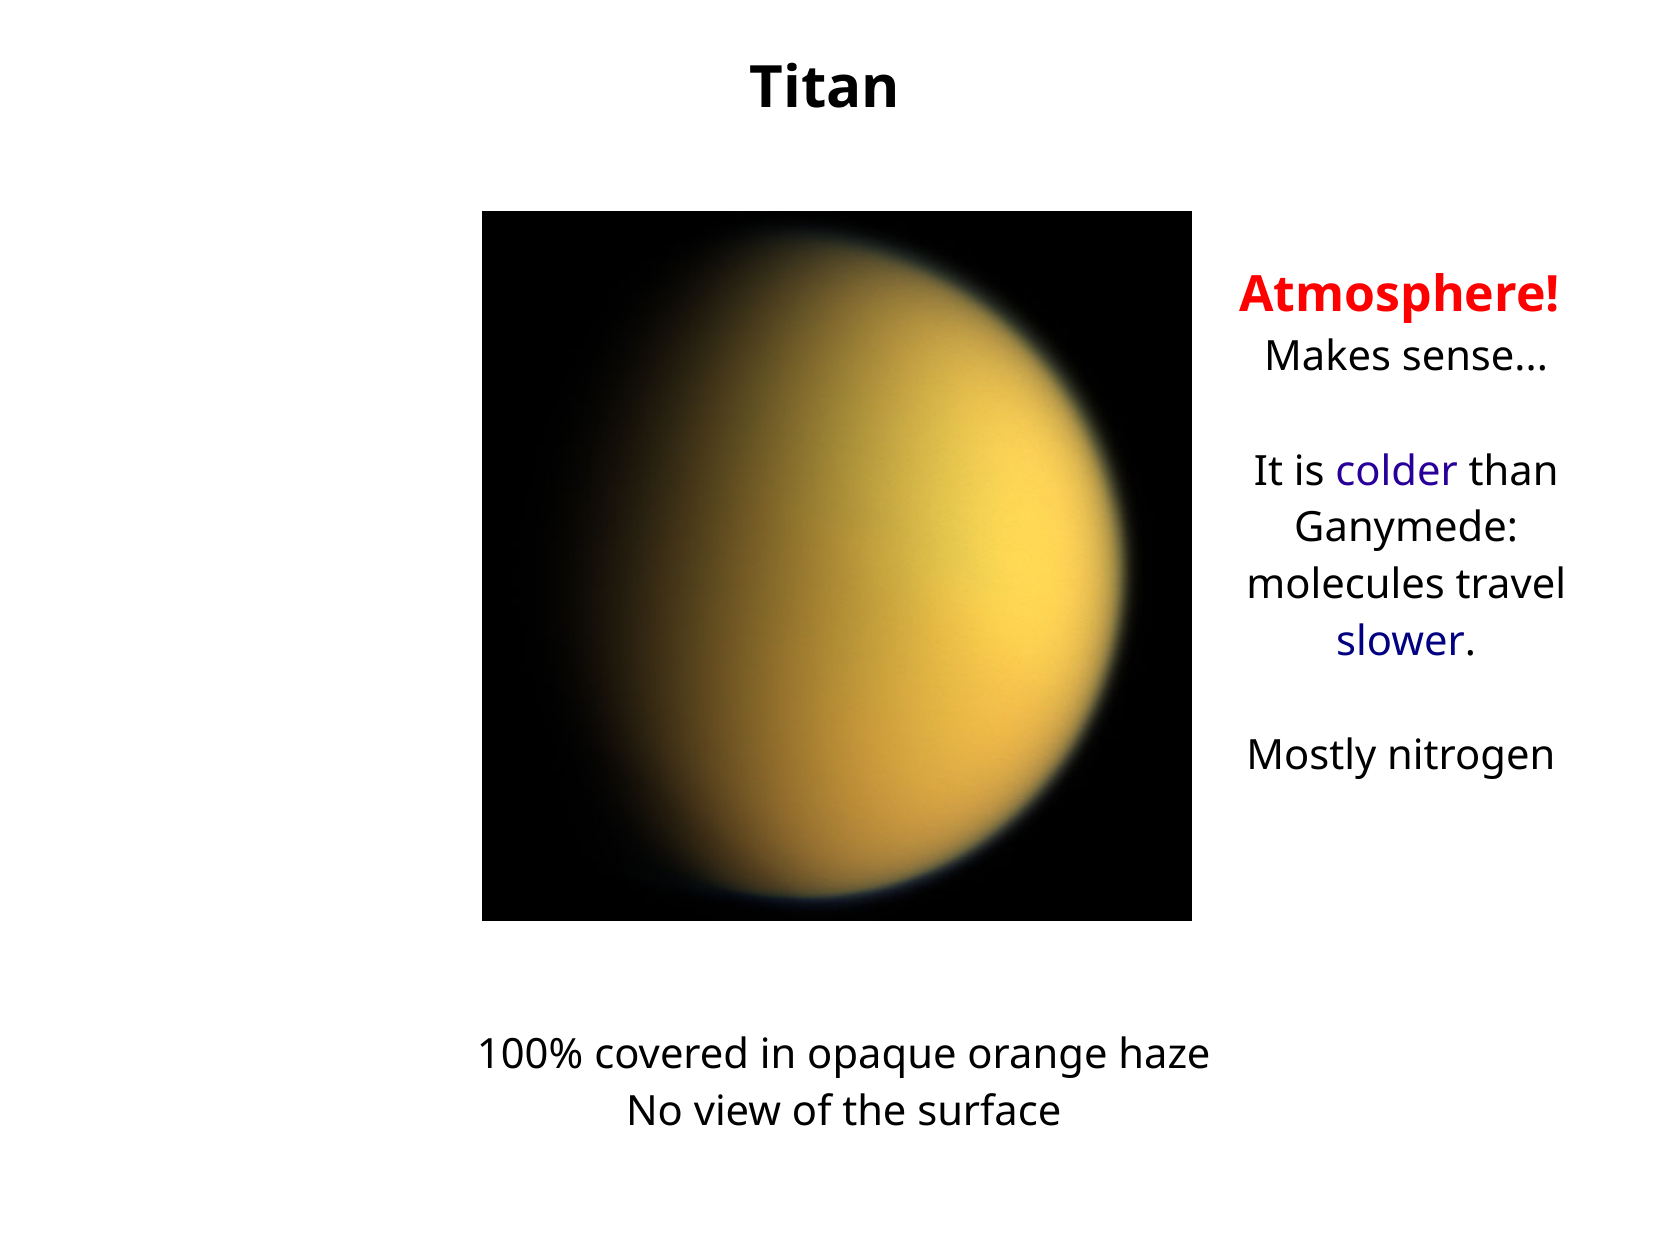

Titan
Atmosphere!
Makes sense...
It is colder than
Ganymede:
molecules travel slower.
Mostly nitrogen
100% covered in opaque orange haze
No view of the surface